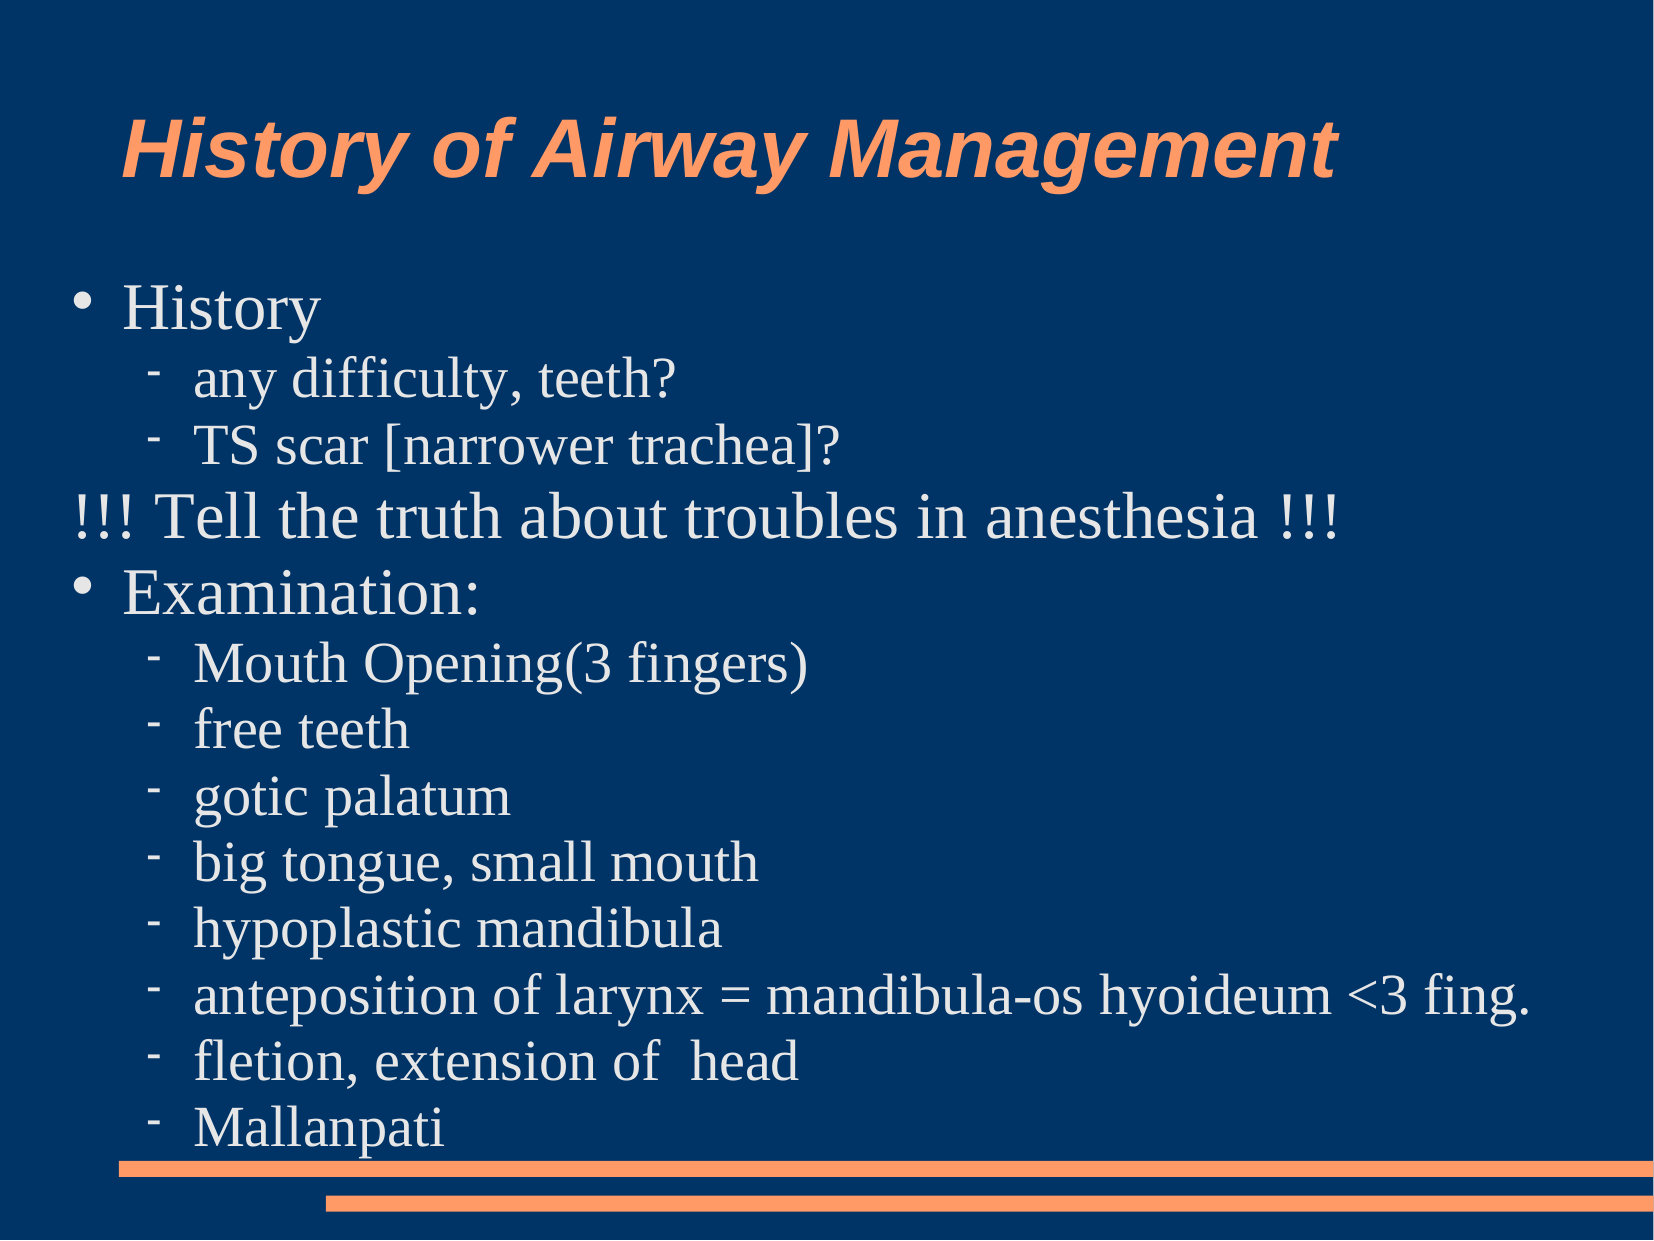

# History of Airway Management
History
any difficulty, teeth?
TS scar [narrower trachea]?
!!! Tell the truth about troubles in anesthesia !!!
Examination:
Mouth Opening(3 fingers)
free teeth
gotic palatum
big tongue, small mouth
hypoplastic mandibula
anteposition of larynx = mandibula-os hyoideum <3 fing.
fletion, extension of head
Mallanpati